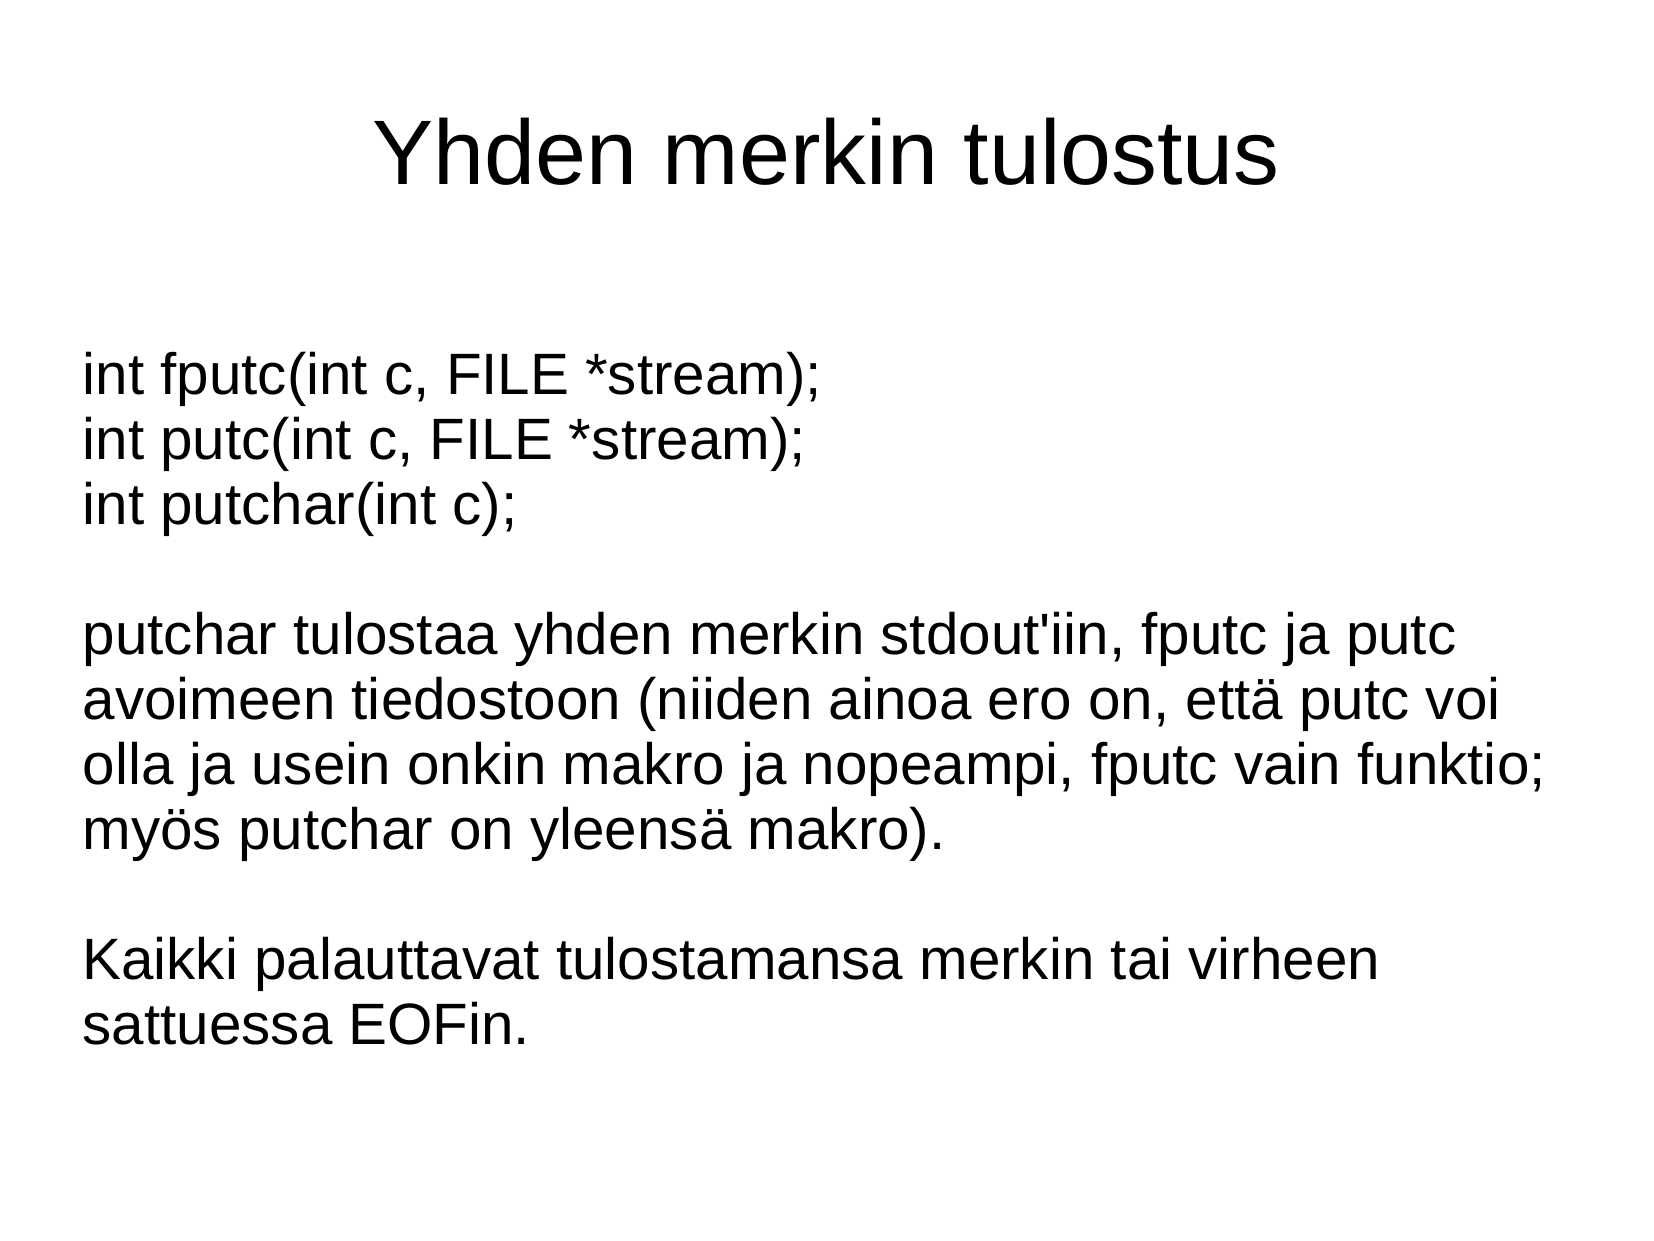

# Yhden merkin tulostus
int fputc(int c, FILE *stream);
int putc(int c, FILE *stream);
int putchar(int c);
putchar tulostaa yhden merkin stdout'iin, fputc ja putc avoimeen tiedostoon (niiden ainoa ero on, että putc voi olla ja usein onkin makro ja nopeampi, fputc vain funktio; myös putchar on yleensä makro).
Kaikki palauttavat tulostamansa merkin tai virheen sattuessa EOFin.